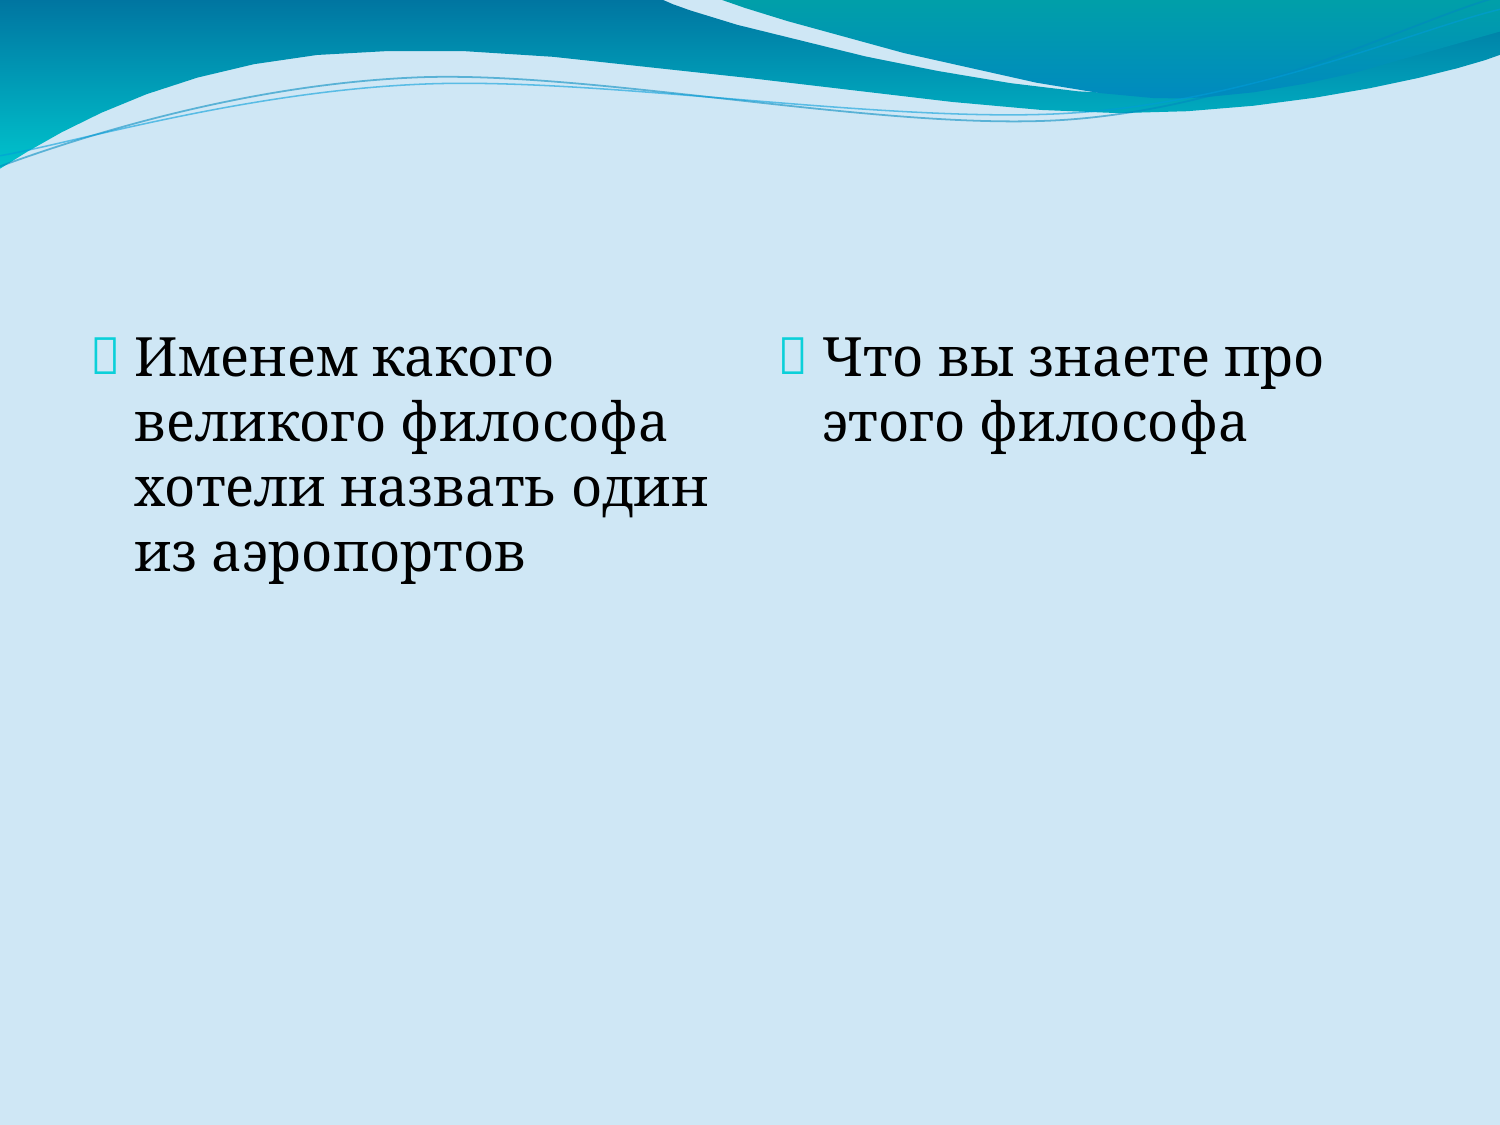

#
Именем какого великого философа хотели назвать один из аэропортов
Что вы знаете про этого философа